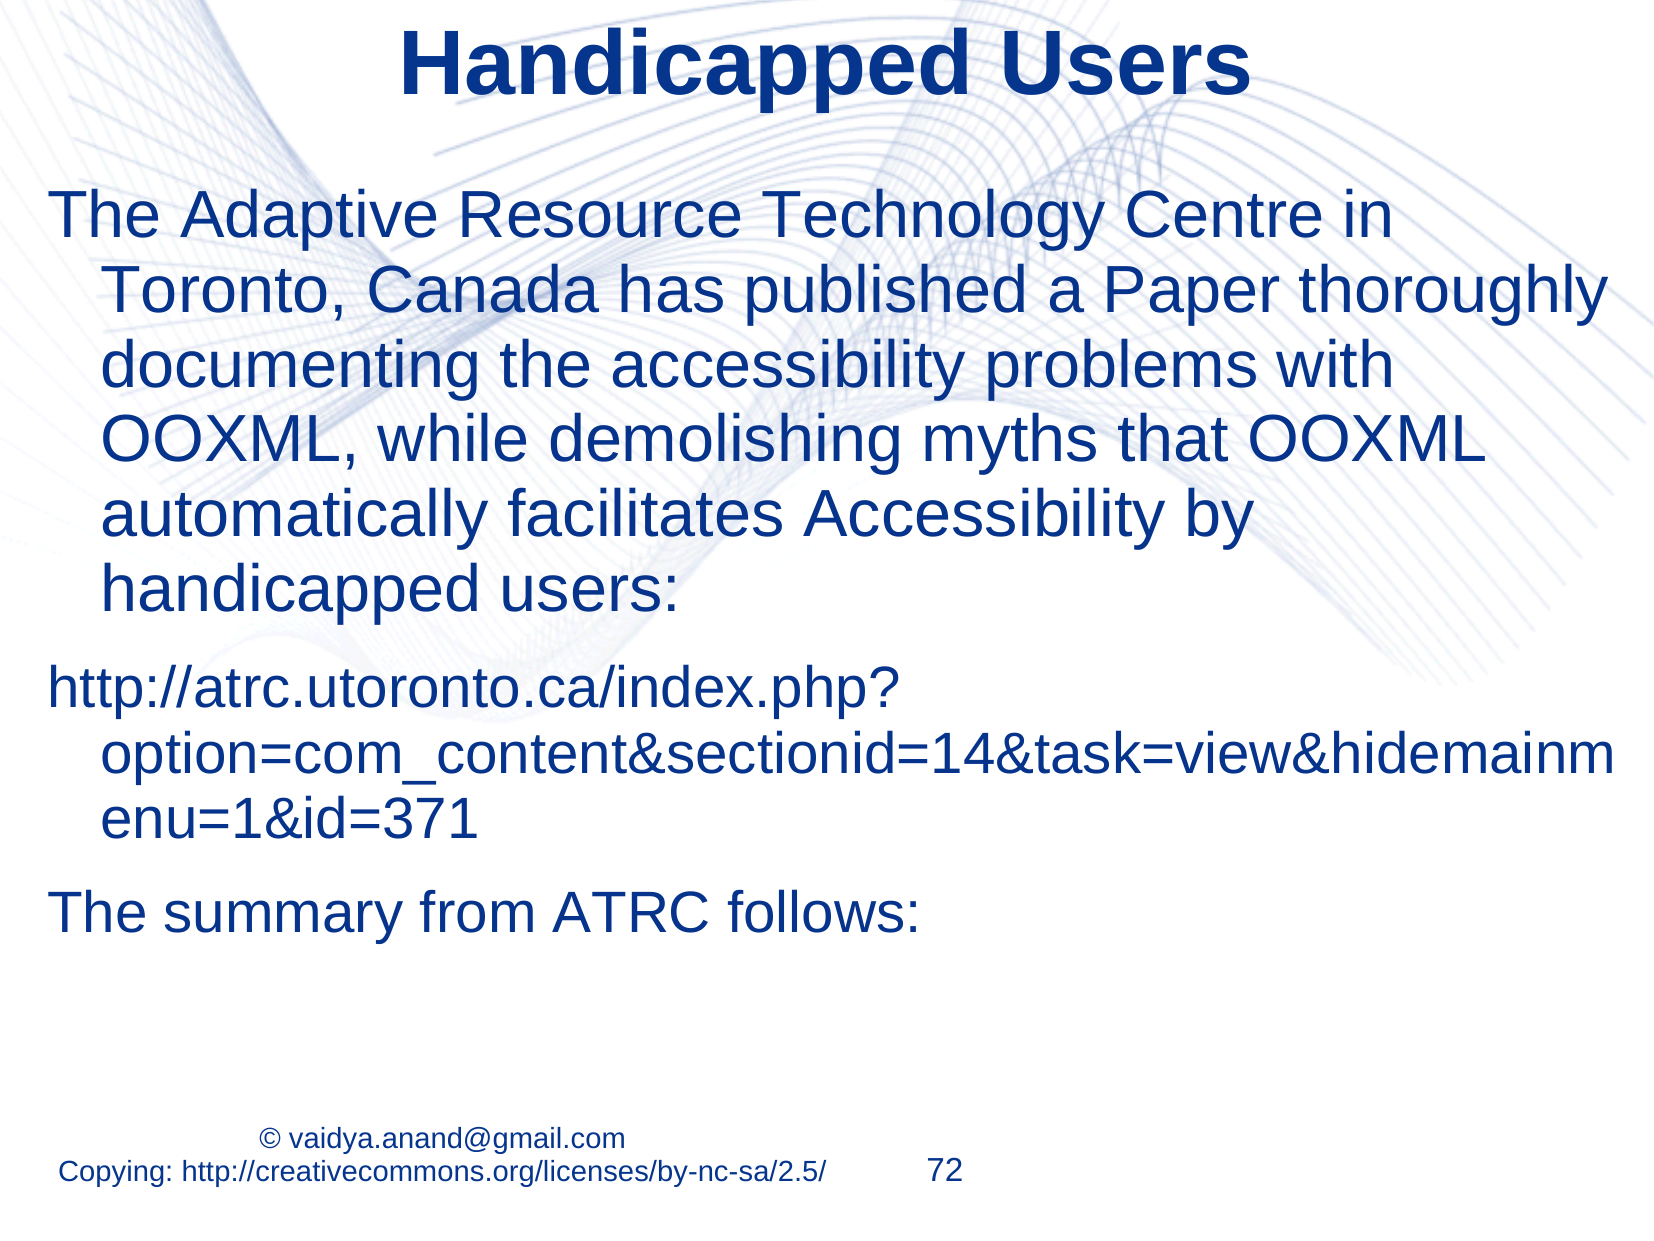

# Handicapped Users
The Adaptive Resource Technology Centre in Toronto, Canada has published a Paper thoroughly documenting the accessibility problems with OOXML, while demolishing myths that OOXML automatically facilitates Accessibility by handicapped users:
http://atrc.utoronto.ca/index.php?option=com_content&sectionid=14&task=view&hidemainmenu=1&id=371
The summary from ATRC follows:
http://www.broffice.org
72